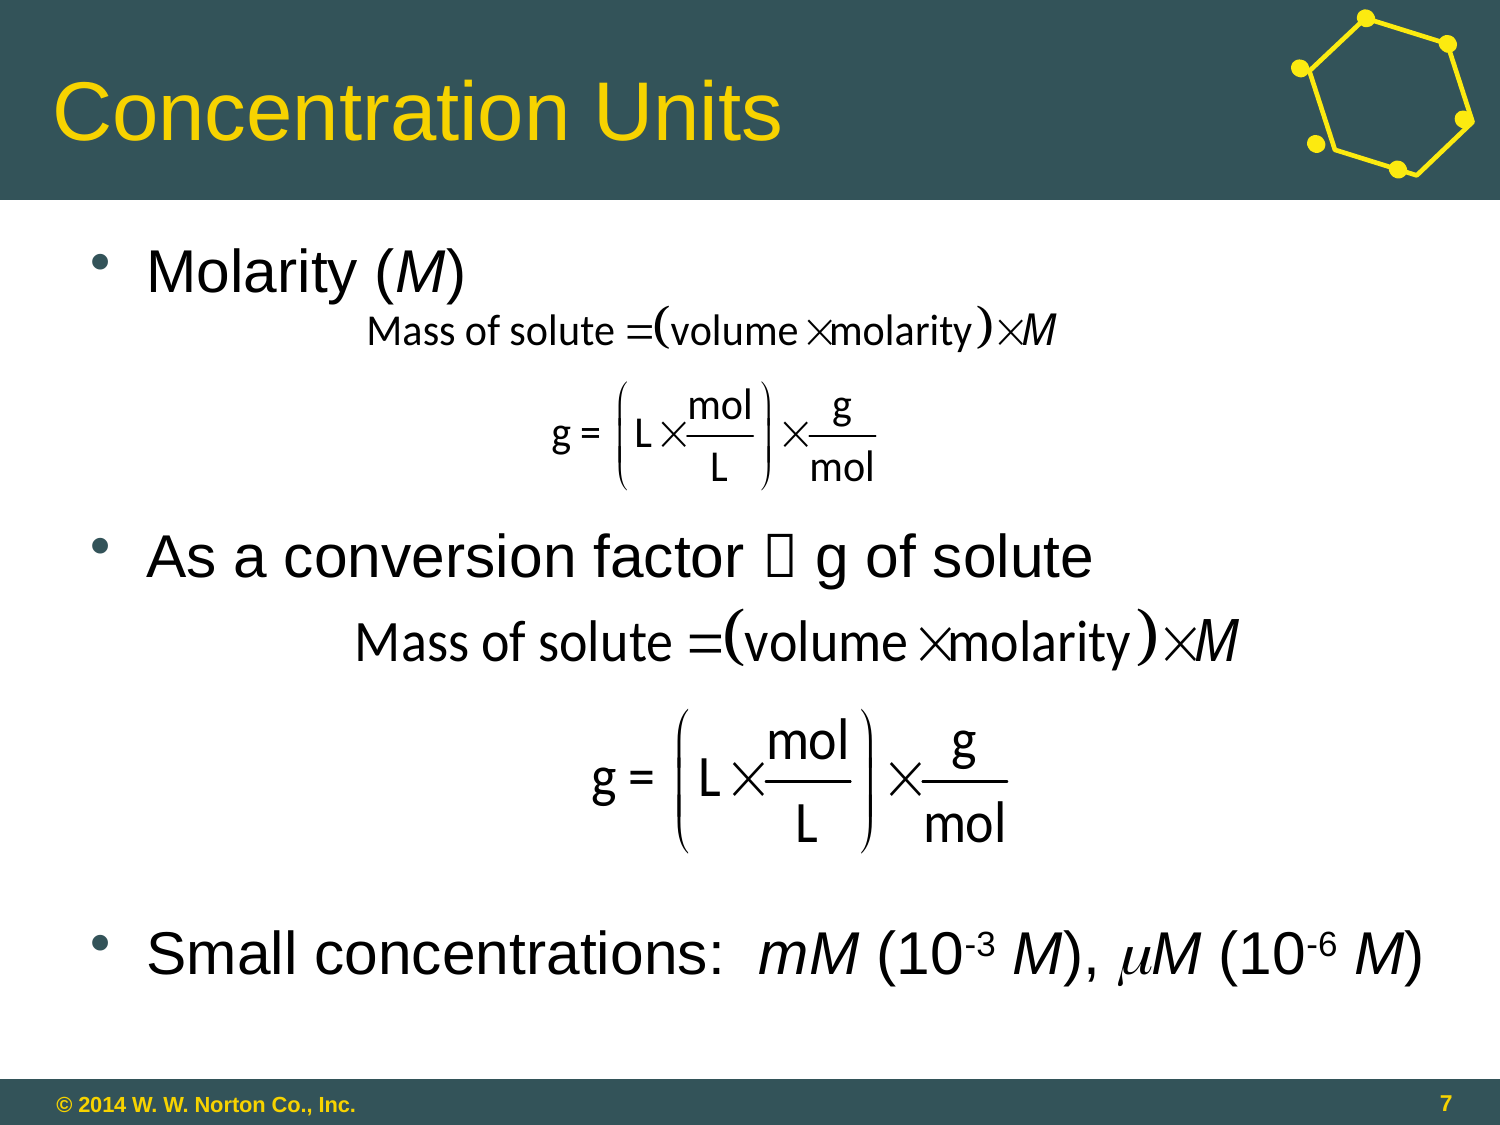

Concentration Units
# Molarity (M)
As a conversion factor  g of solute
Small concentrations: mM (10-3 M), M (10-6 M)